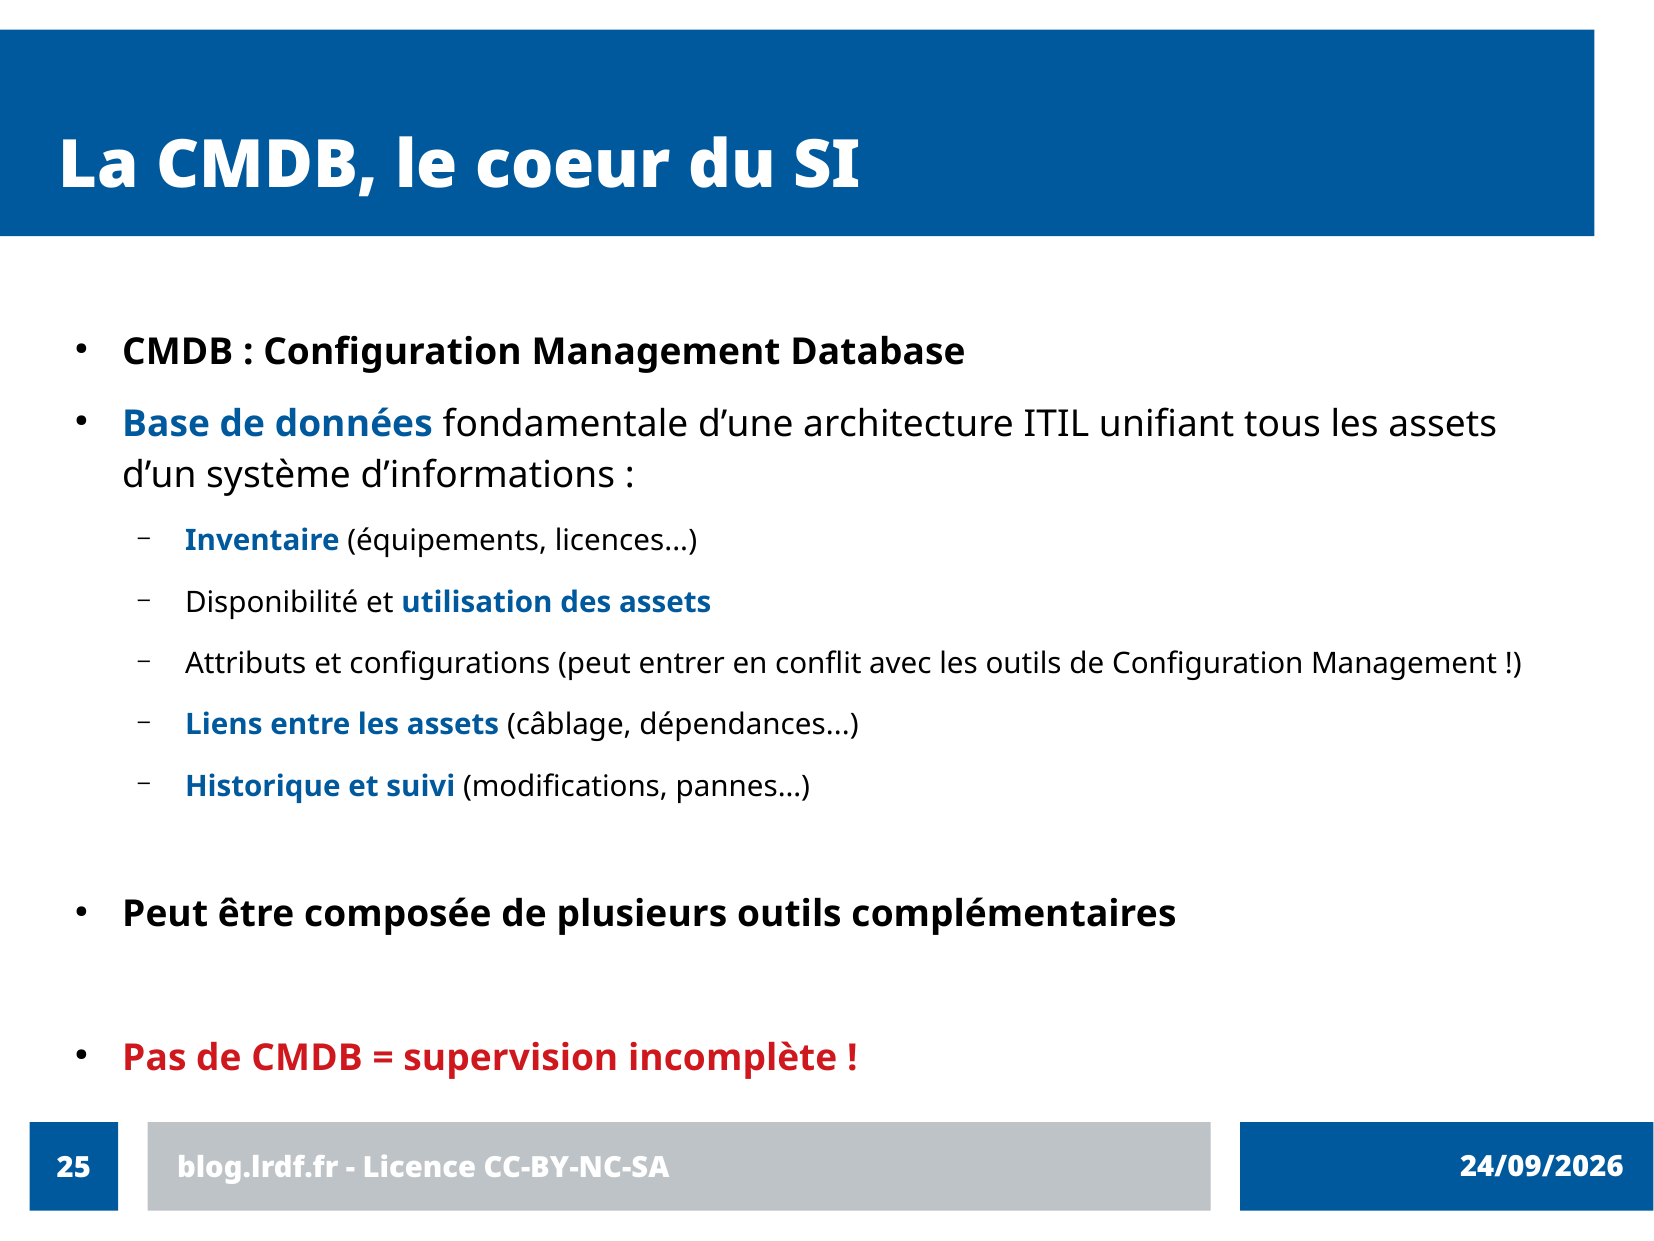

# La CMDB, le coeur du SI
CMDB : Configuration Management Database
Base de données fondamentale d’une architecture ITIL unifiant tous les assets d’un système d’informations :
Inventaire (équipements, licences...)
Disponibilité et utilisation des assets
Attributs et configurations (peut entrer en conflit avec les outils de Configuration Management !)
Liens entre les assets (câblage, dépendances...)
Historique et suivi (modifications, pannes…)
Peut être composée de plusieurs outils complémentaires
Pas de CMDB = supervision incomplète !
25
blog.lrdf.fr - Licence CC-BY-NC-SA